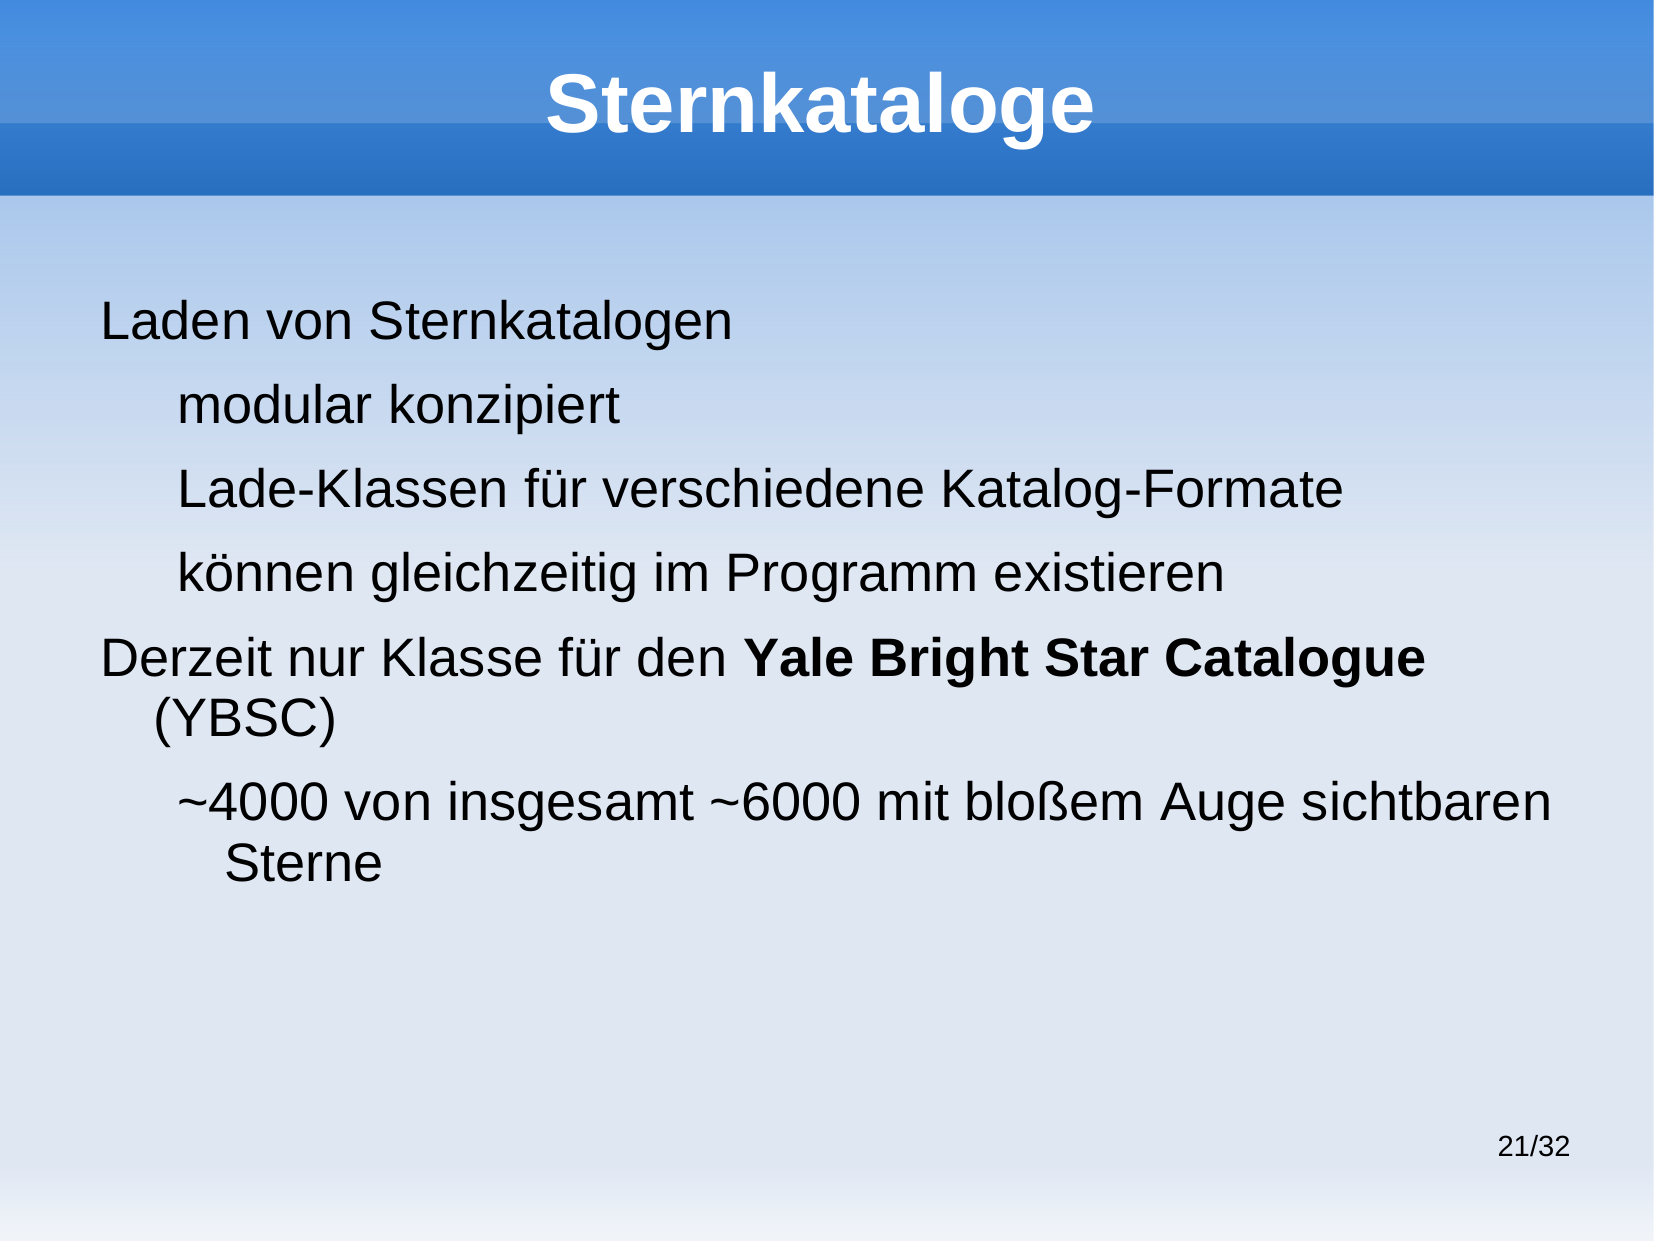

# Sternkataloge
Laden von Sternkatalogen
modular konzipiert
Lade-Klassen für verschiedene Katalog-Formate
können gleichzeitig im Programm existieren
Derzeit nur Klasse für den Yale Bright Star Catalogue (YBSC)
~4000 von insgesamt ~6000 mit bloßem Auge sichtbaren Sterne
21